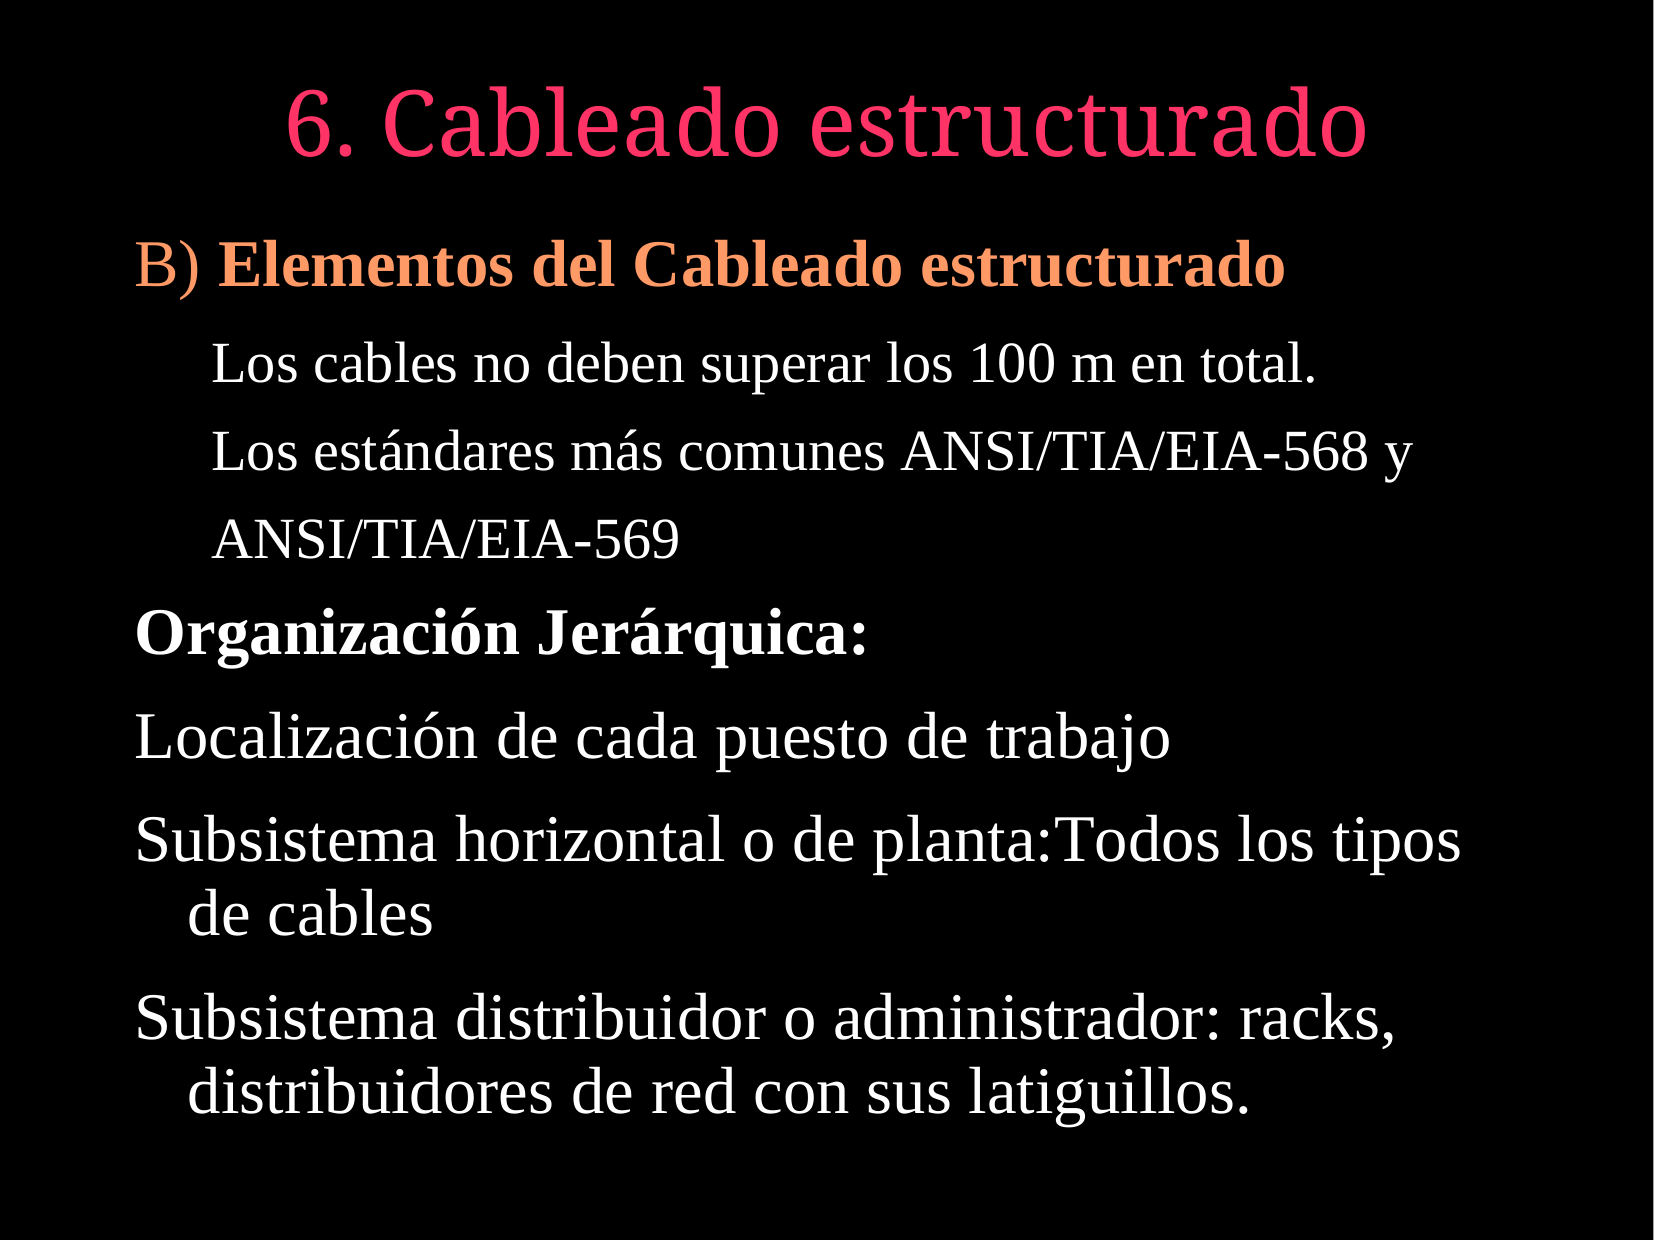

# 6. Cableado estructurado
B) Elementos del Cableado estructurado
Los cables no deben superar los 100 m en total.
Los estándares más comunes ANSI/TIA/EIA-568 y
ANSI/TIA/EIA-569
Organización Jerárquica:
Localización de cada puesto de trabajo
Subsistema horizontal o de planta:Todos los tipos de cables
Subsistema distribuidor o administrador: racks, distribuidores de red con sus latiguillos.